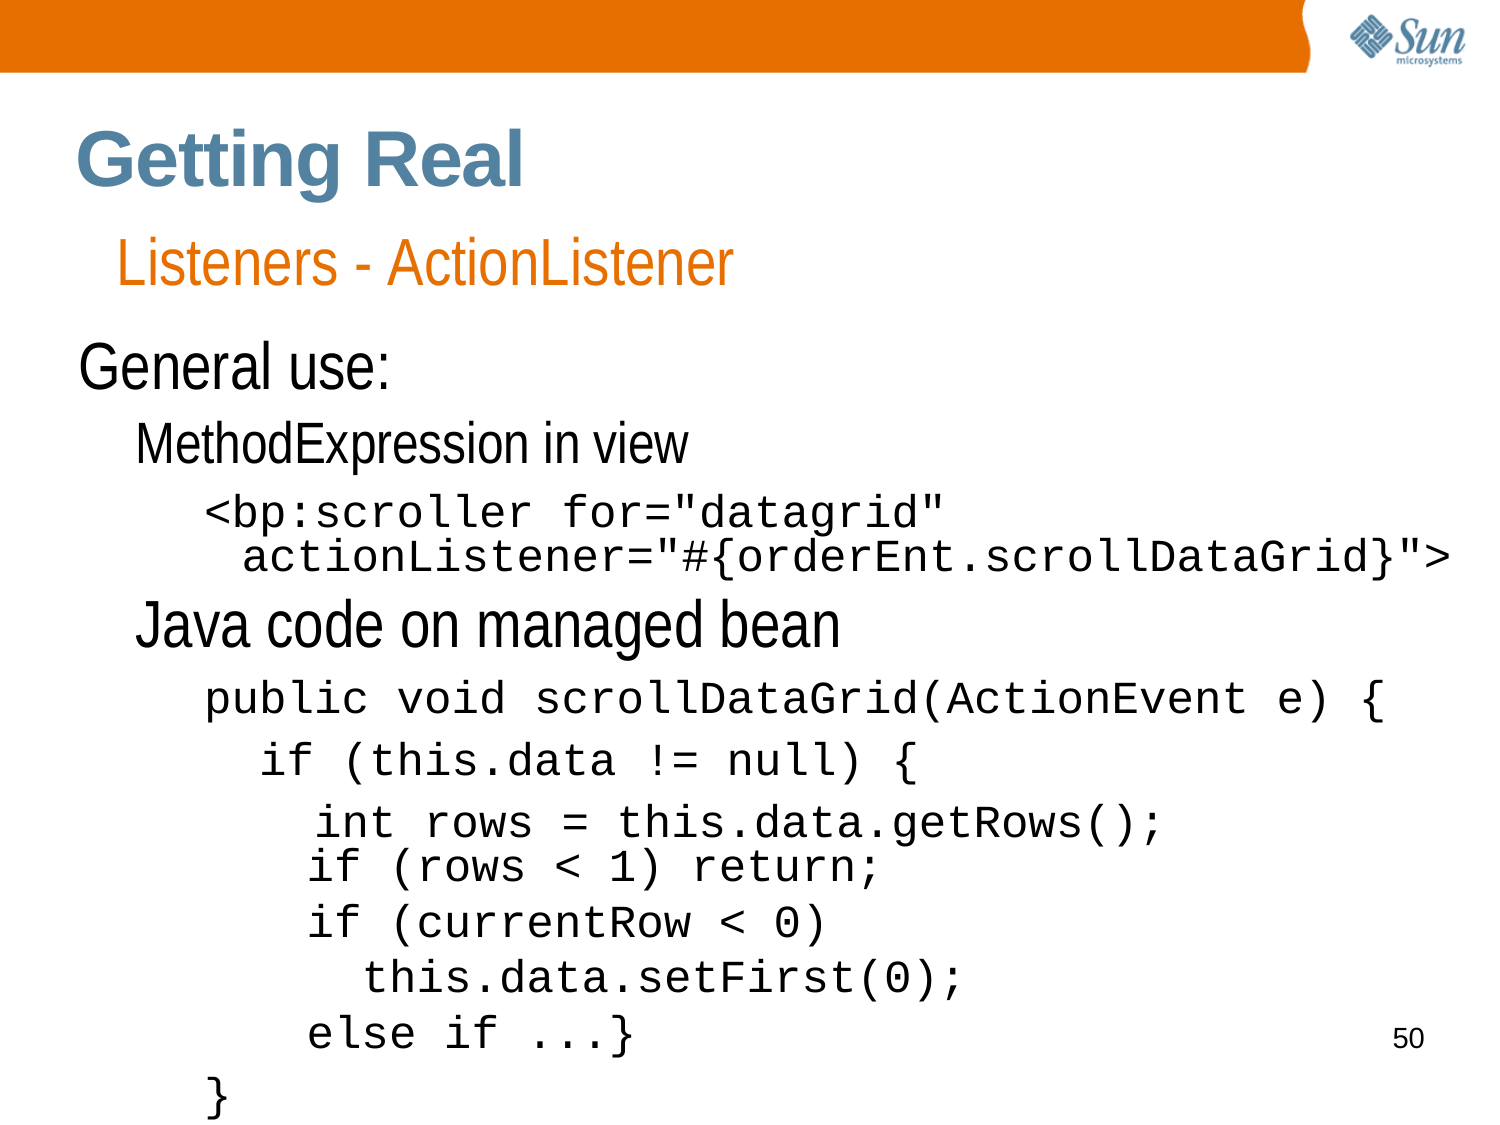

# Getting Real
Listeners - ActionListener
General use:
MethodExpression in view
<bp:scroller for="datagrid" actionListener="#{orderEnt.scrollDataGrid}">
Java code on managed bean
public void scrollDataGrid(ActionEvent e) {
 if (this.data != null) {
 int rows = this.data.getRows();
if (rows < 1) return;
if (currentRow < 0)
 this.data.setFirst(0);
else if ...}
}
50